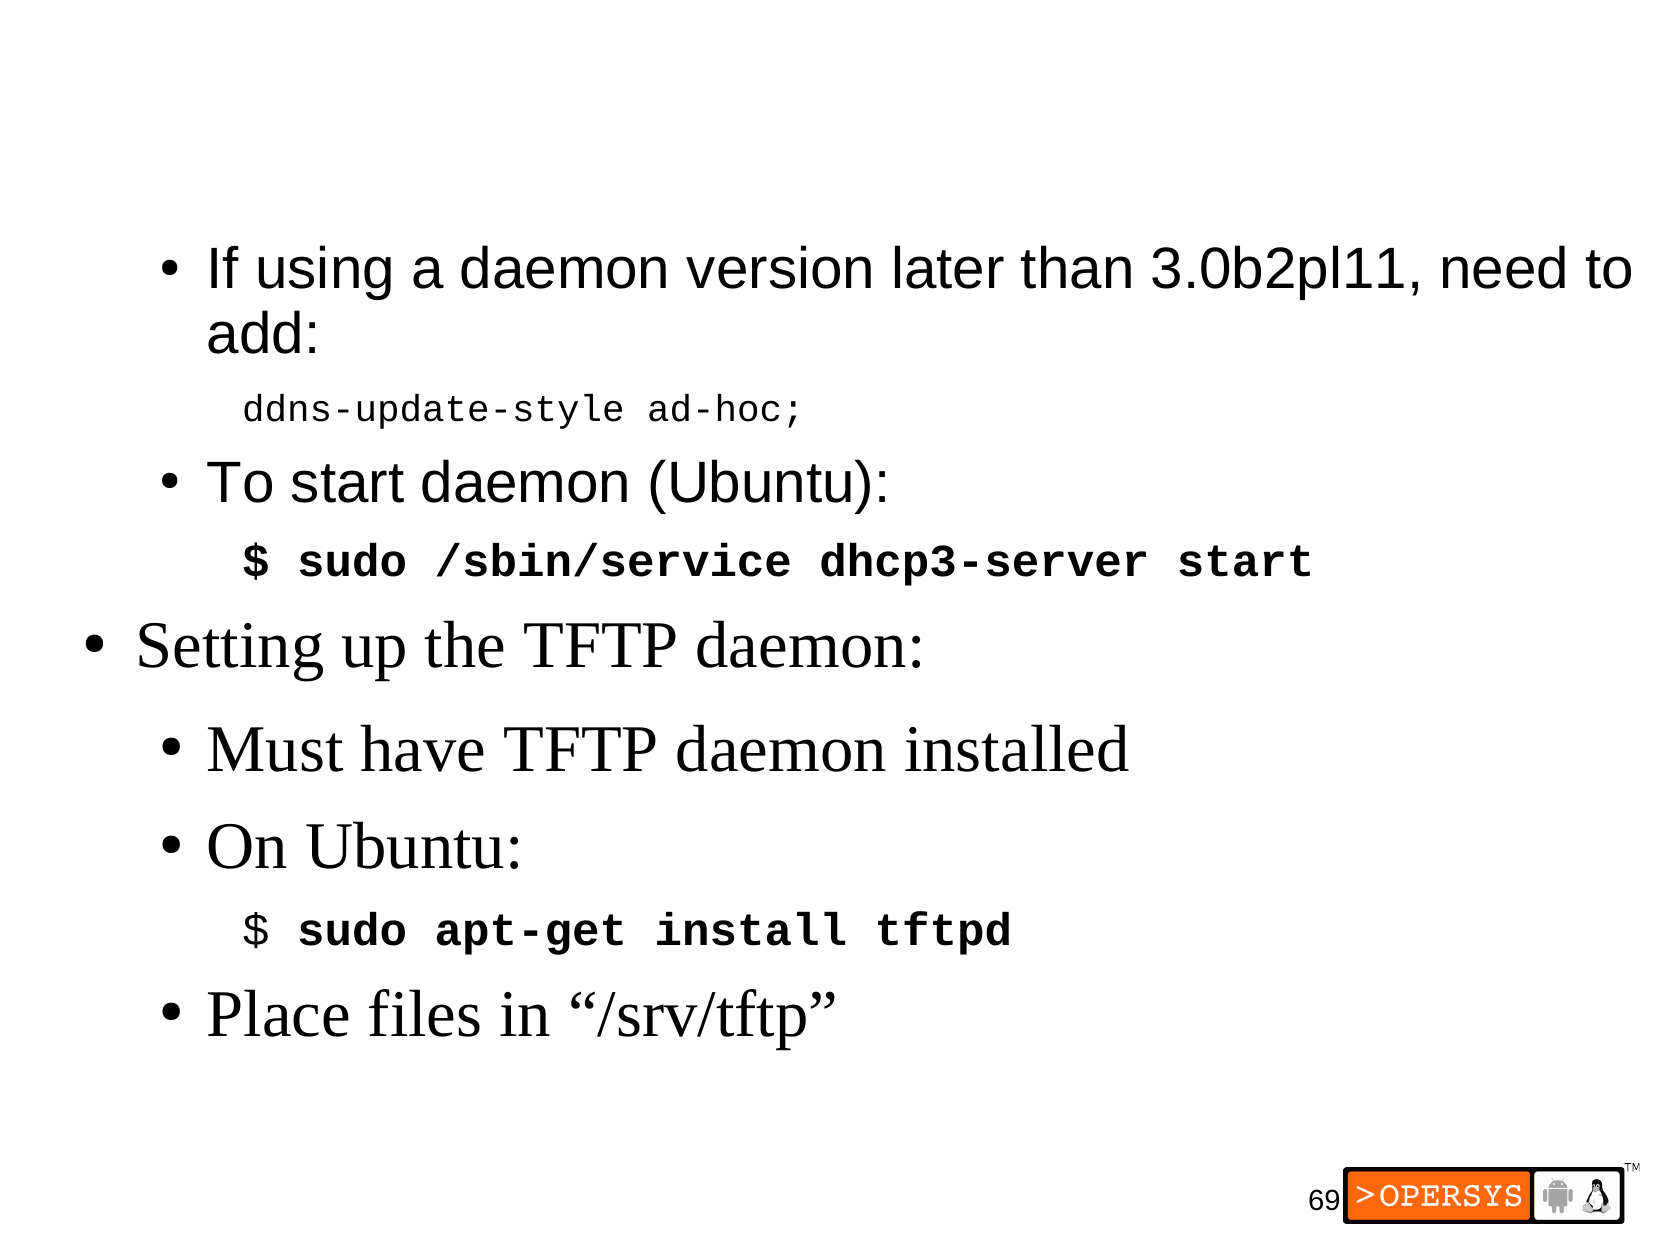

# If using a daemon version later than 3.0b2pl11, need to add:
ddns-update-style ad-hoc;
To start daemon (Ubuntu):
$ sudo /sbin/service dhcp3-server start
Setting up the TFTP daemon:
Must have TFTP daemon installed
On Ubuntu:
$ sudo apt-get install tftpd
Place files in “/srv/tftp”